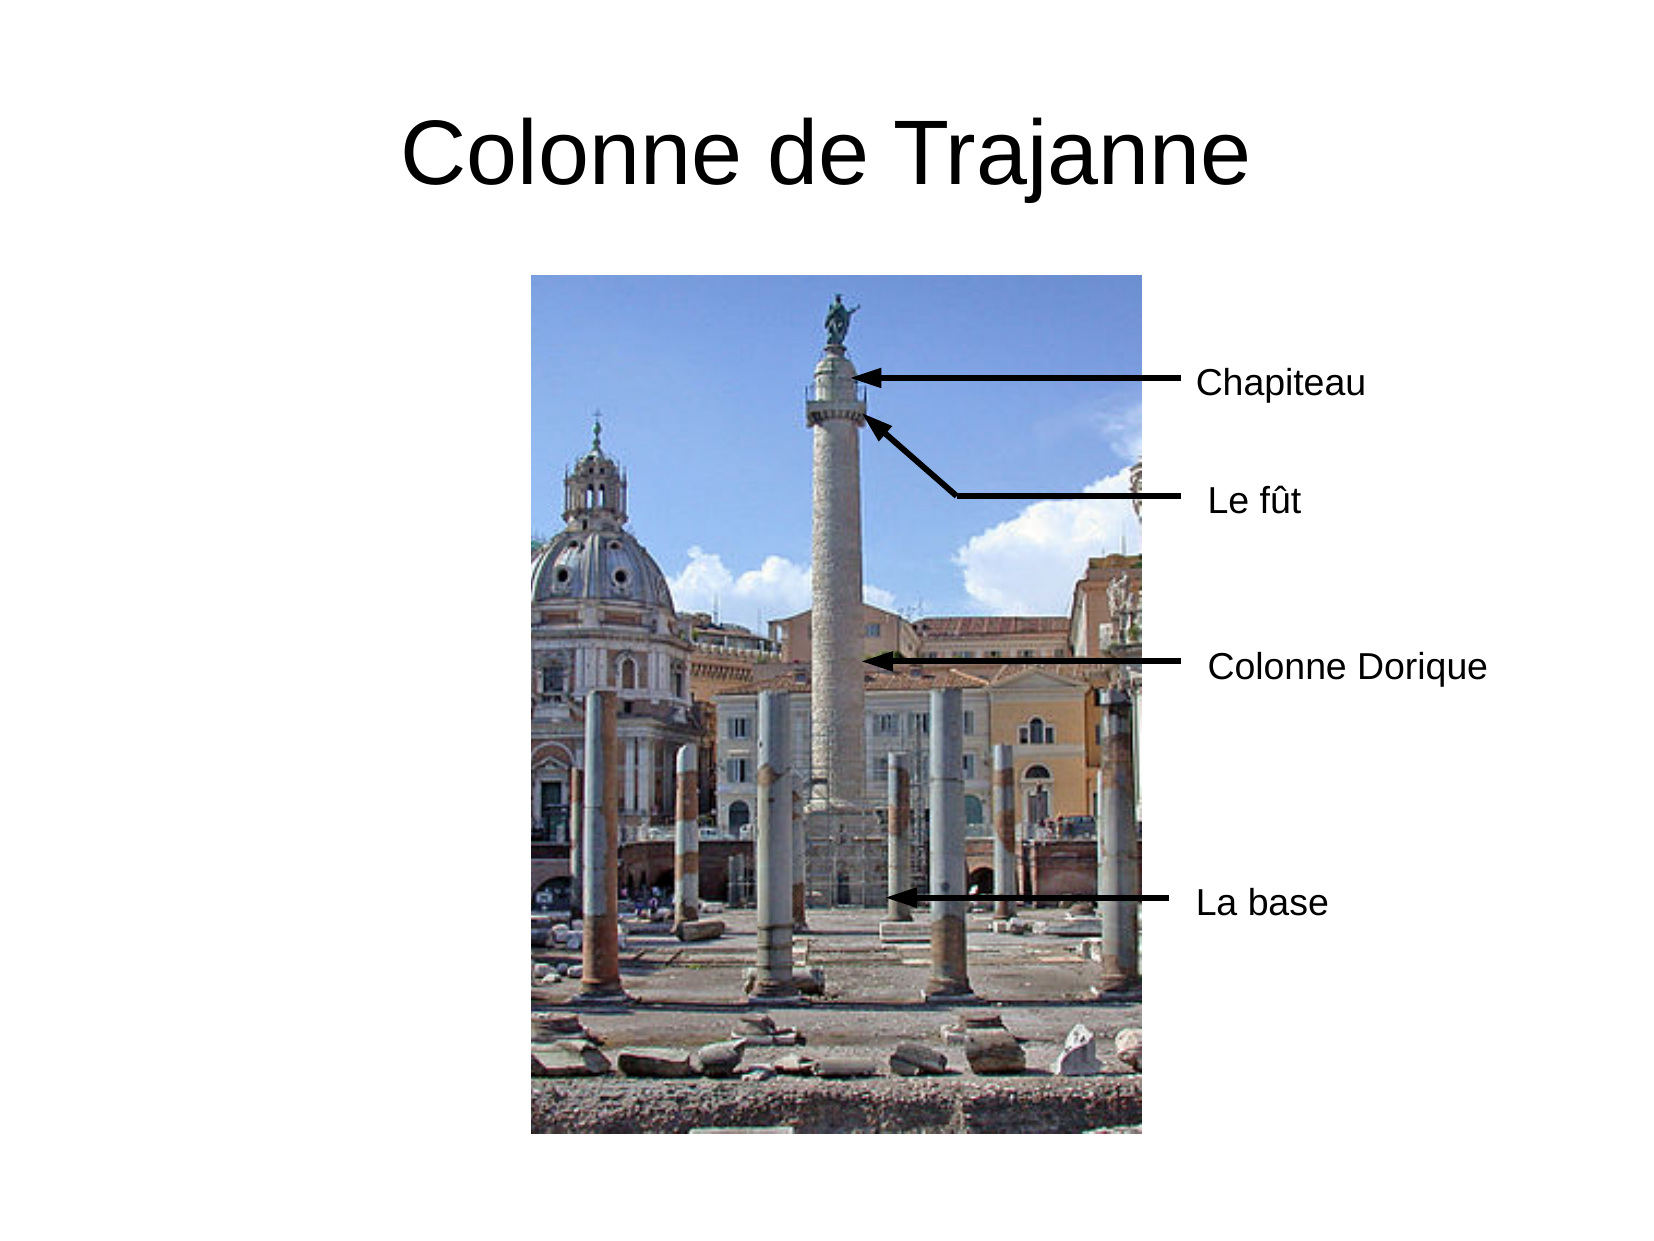

# Colonne de Trajanne
Chapiteau
Le fût
Colonne Dorique
La base